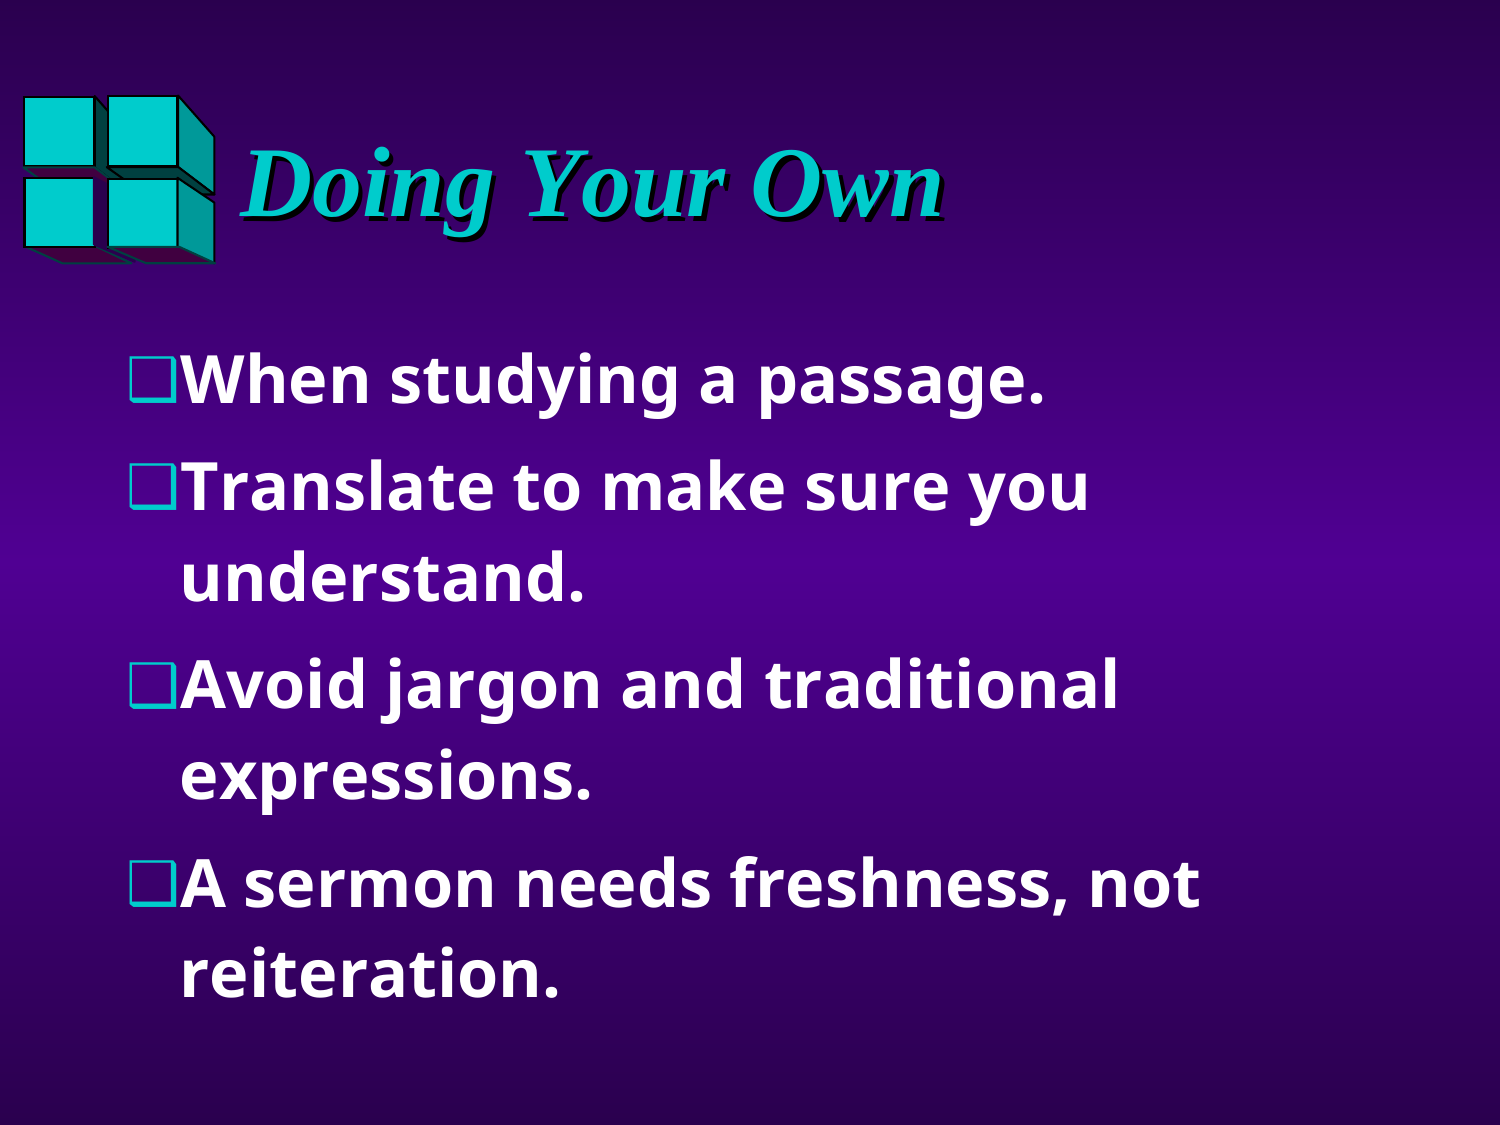

# Doing Your Own
When studying a passage.
Translate to make sure you understand.
Avoid jargon and traditional expressions.
A sermon needs freshness, not reiteration.